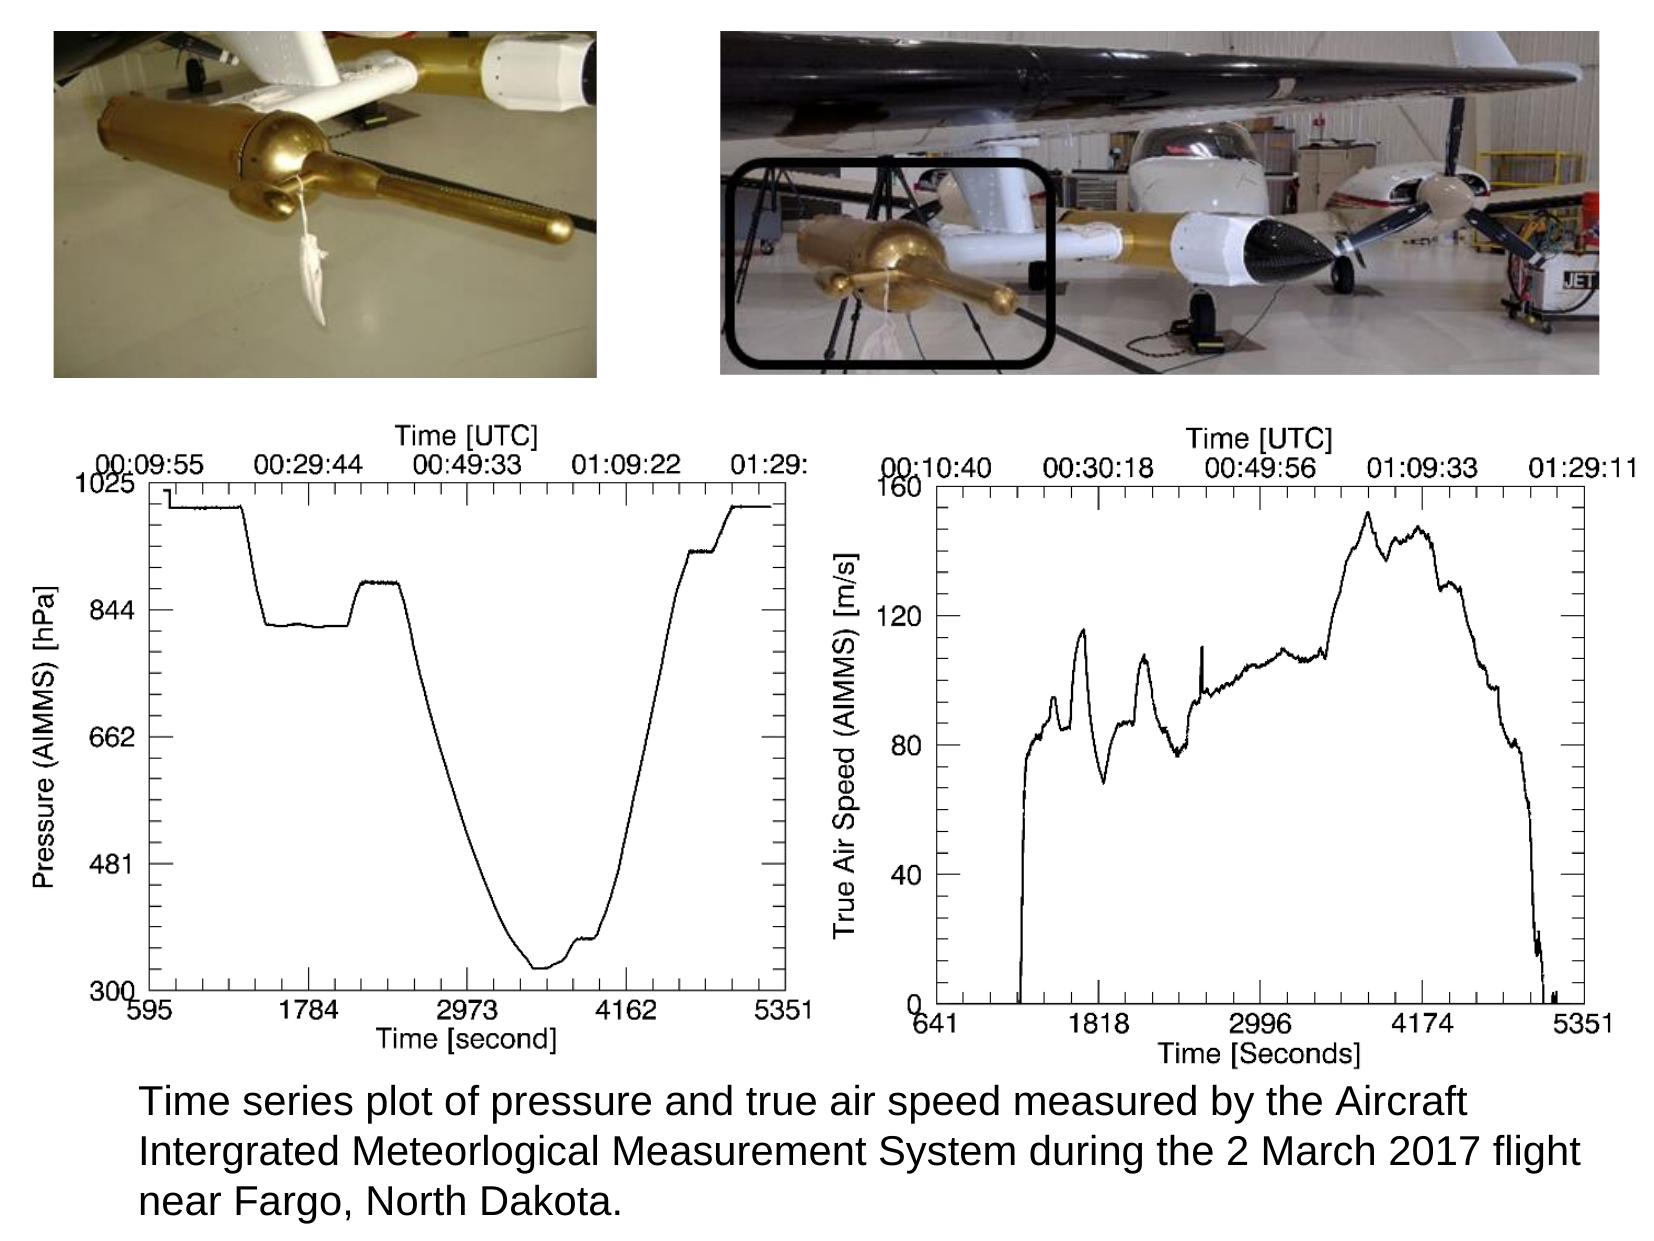

Time series plot of pressure and true air speed measured by the Aircraft Intergrated Meteorlogical Measurement System during the 2 March 2017 flight near Fargo, North Dakota.